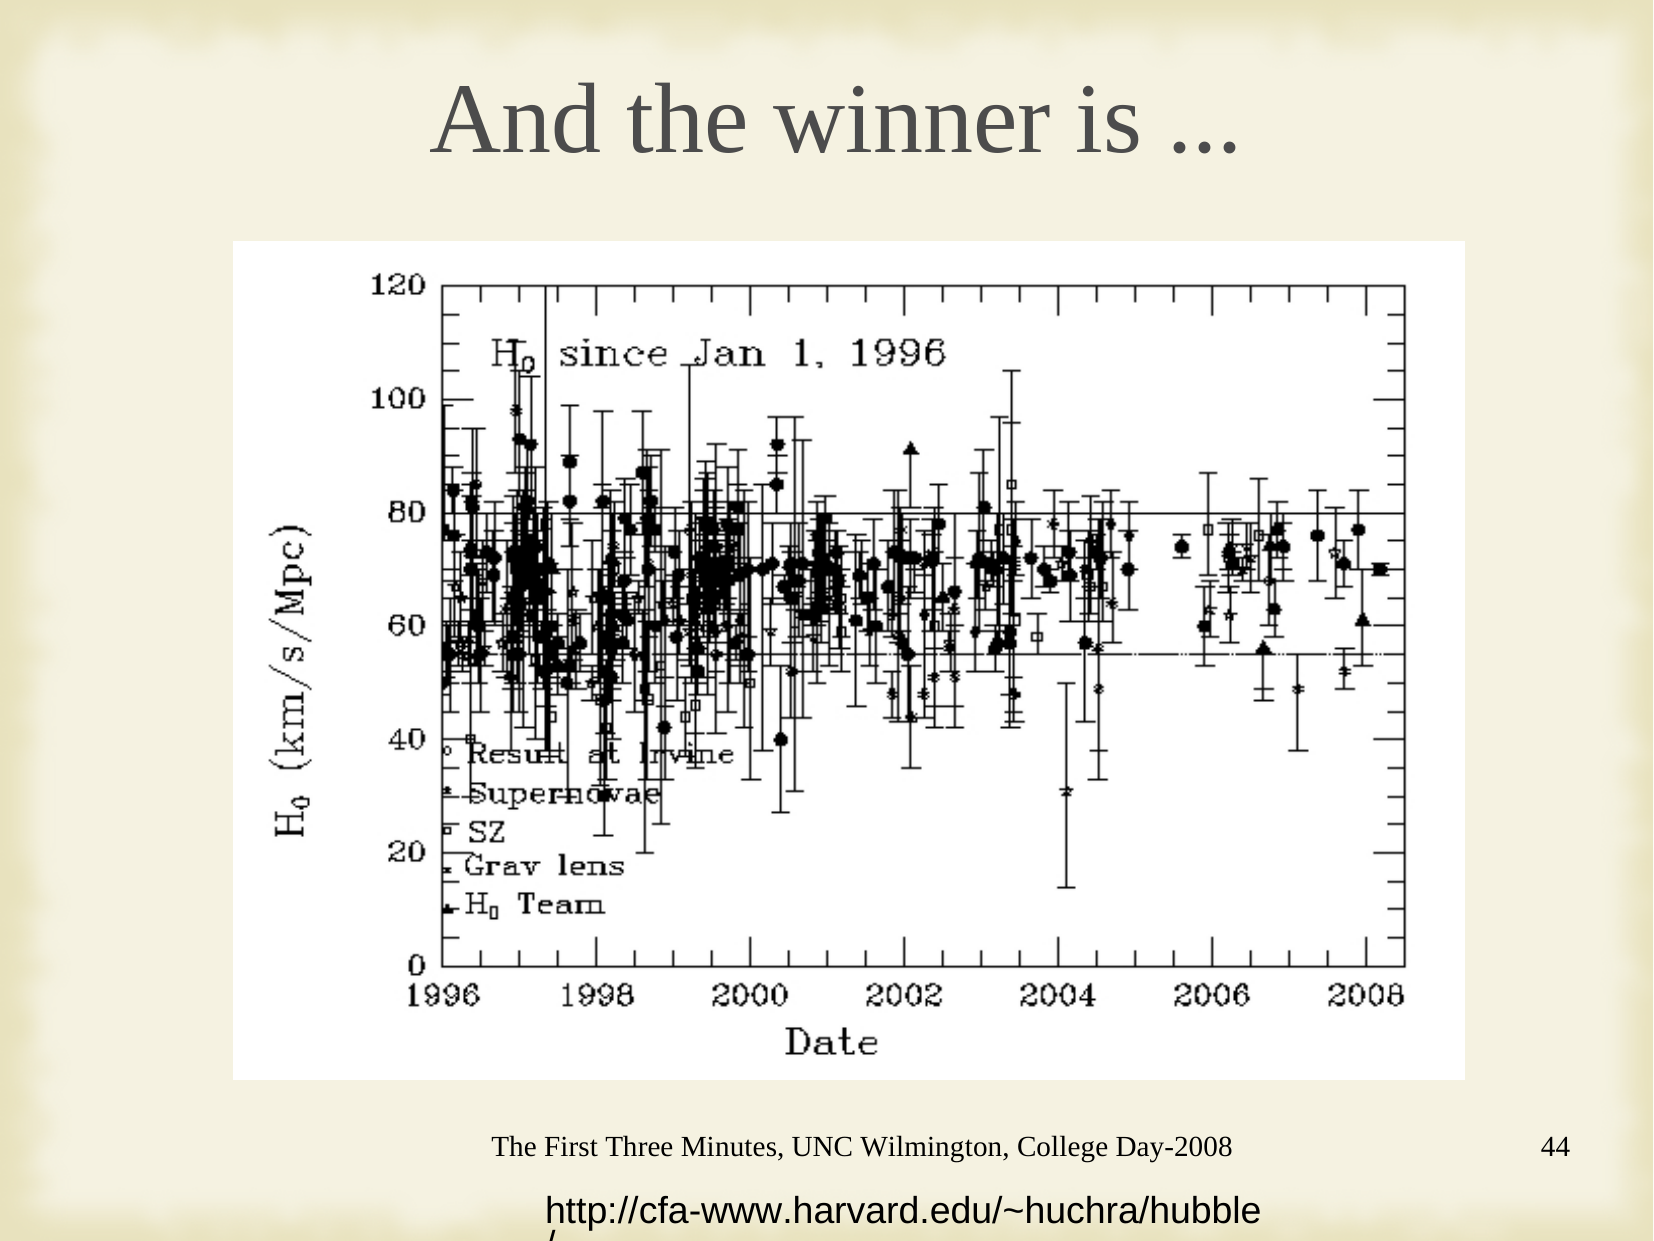

And the winner is ...
The First Three Minutes, UNC Wilmington, College Day-2008
44
http://cfa-www.harvard.edu/~huchra/hubble/